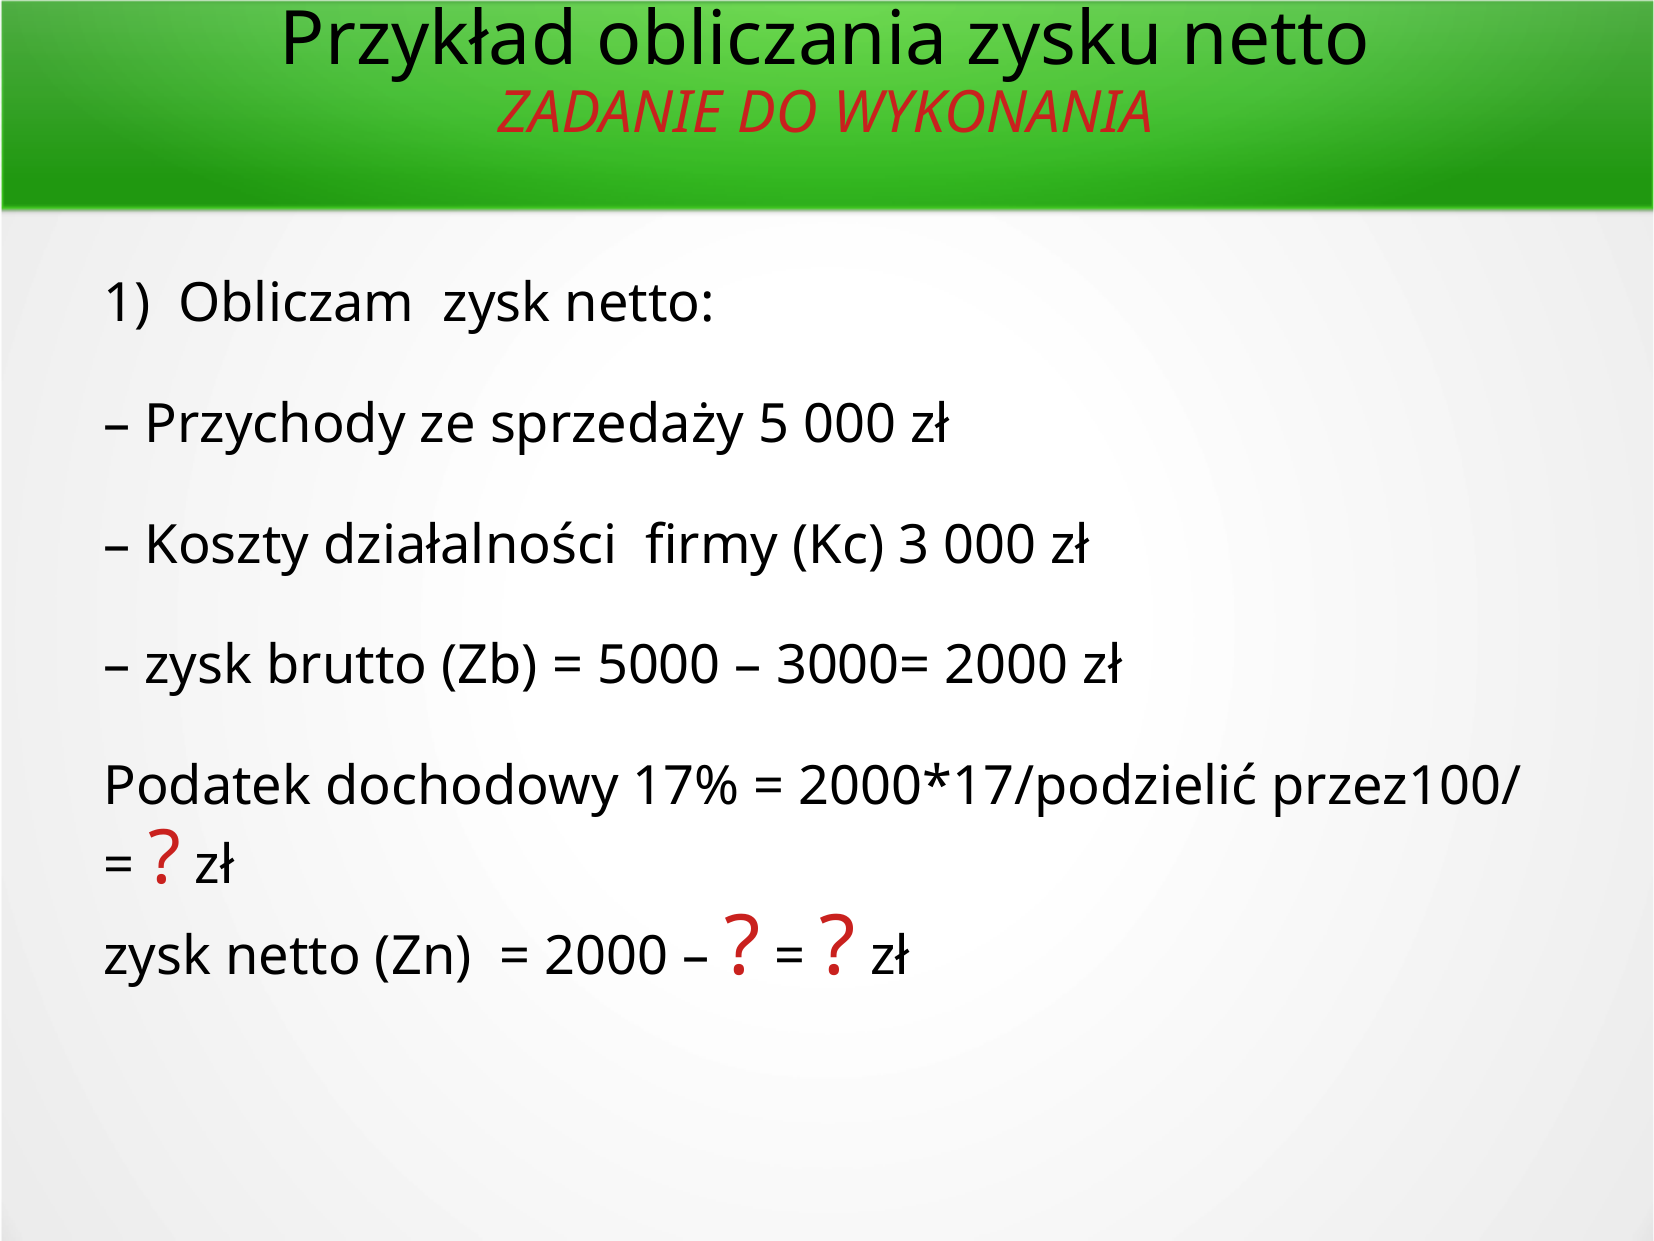

# Przykład obliczania zysku netto ZADANIE DO WYKONANIA
1) Obliczam zysk netto:
– Przychody ze sprzedaży 5 000 zł
– Koszty działalności firmy (Kc) 3 000 zł
– zysk brutto (Zb) = 5000 – 3000= 2000 zł
Podatek dochodowy 17% = 2000*17/podzielić przez100/ = ? zł
zysk netto (Zn) = 2000 – ? = ? zł